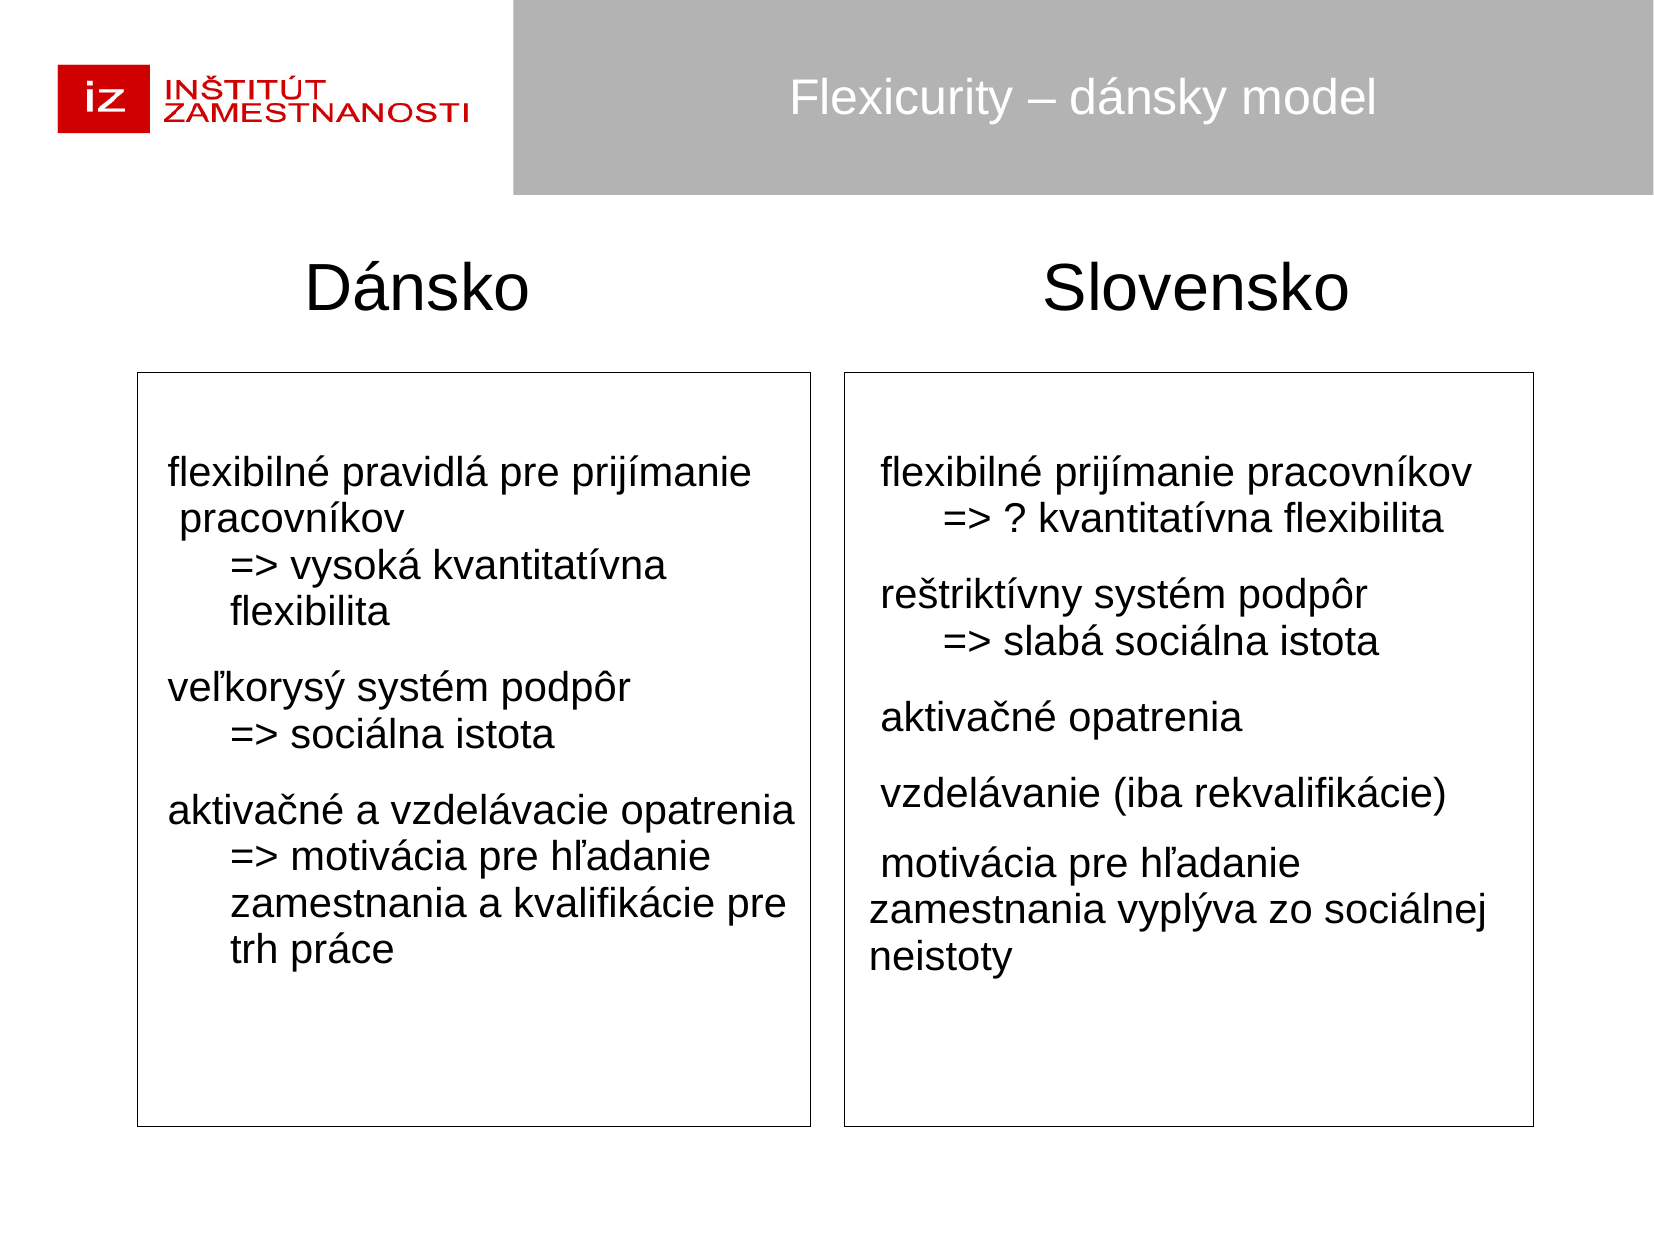

Flexicurity – dánsky model
# Dánsko							Slovensko
 flexibilné pravidlá pre prijímanie
 pracovníkov
	=> vysoká kvantitatívna
	flexibilita
 veľkorysý systém podpôr
	=> sociálna istota
 aktivačné a vzdelávacie opatrenia
	=> motivácia pre hľadanie
	zamestnania a kvalifikácie pre
	trh práce
 flexibilné prijímanie pracovníkov
	=> ? kvantitatívna flexibilita
 reštriktívny systém podpôr
	=> slabá sociálna istota
 aktivačné opatrenia
 vzdelávanie (iba rekvalifikácie)
 motivácia pre hľadanie zamestnania vyplýva zo sociálnej neistoty